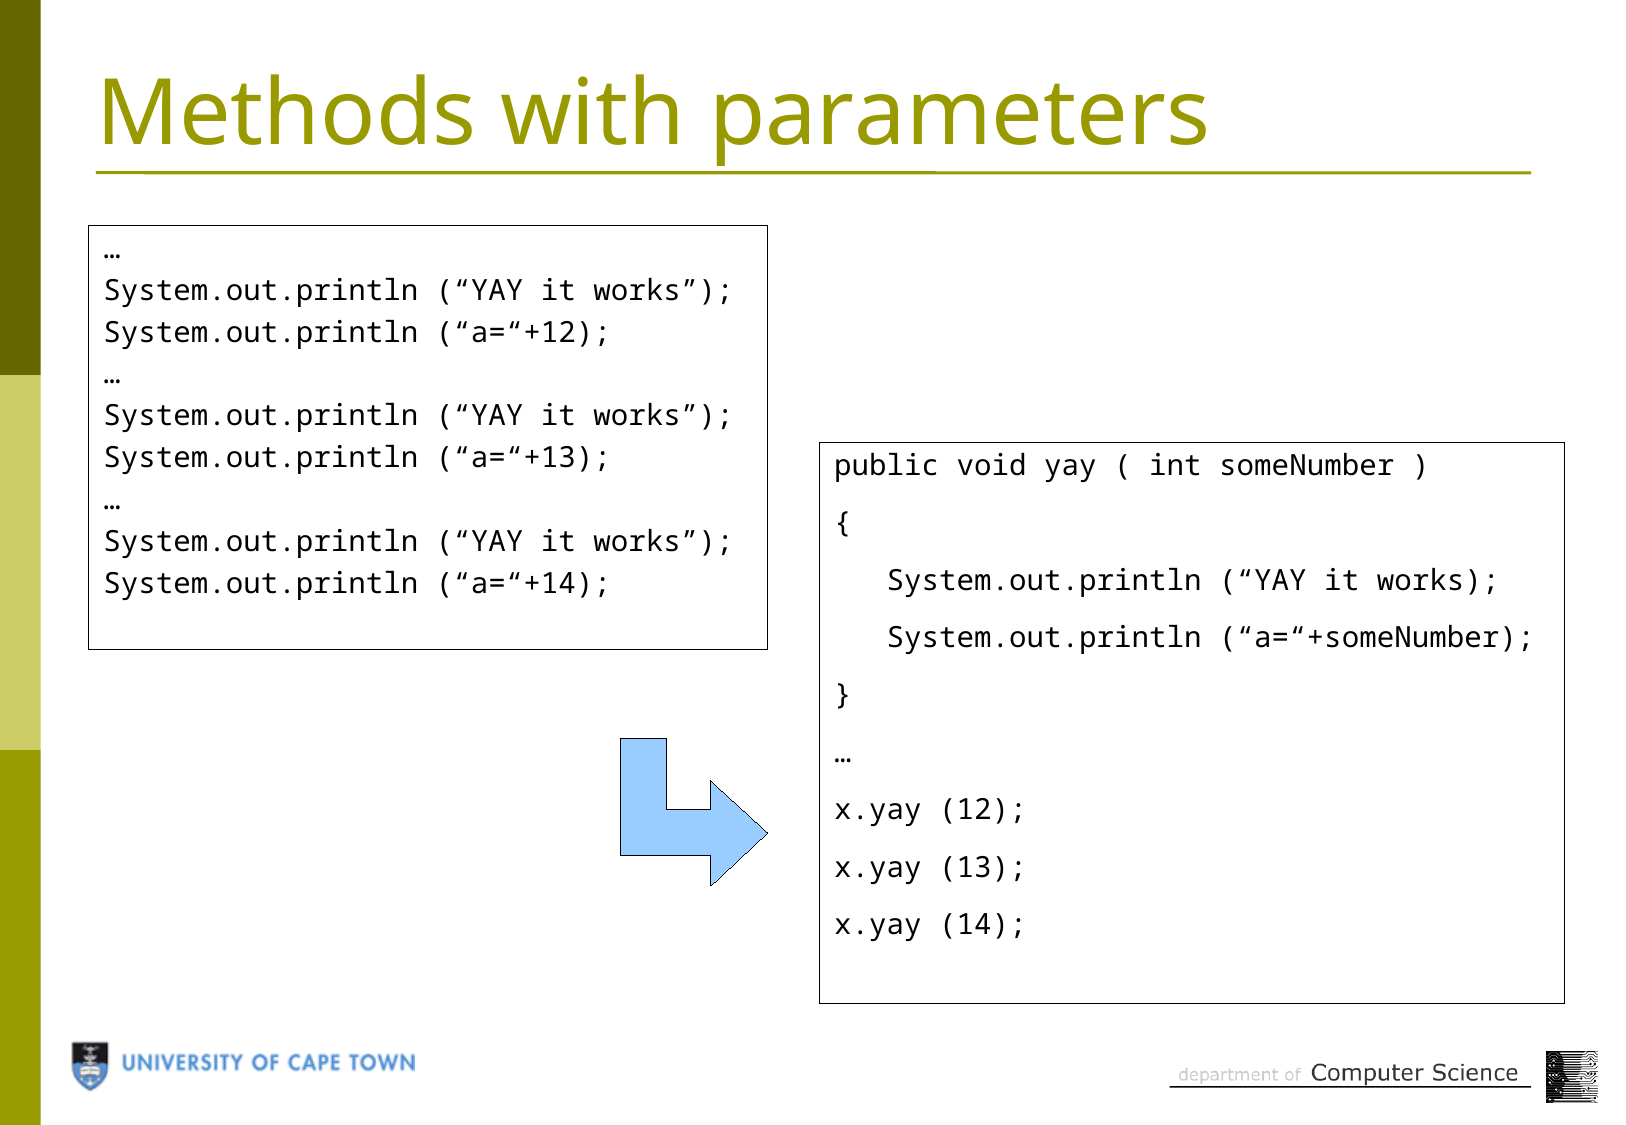

# Methods with parameters
…
System.out.println (“YAY it works”);
System.out.println (“a=“+12);
…
System.out.println (“YAY it works”);
System.out.println (“a=“+13);
…
System.out.println (“YAY it works”);
System.out.println (“a=“+14);
public void yay ( int someNumber )
{
 System.out.println (“YAY it works);
 System.out.println (“a=“+someNumber);
}
…
x.yay (12);
x.yay (13);
x.yay (14);